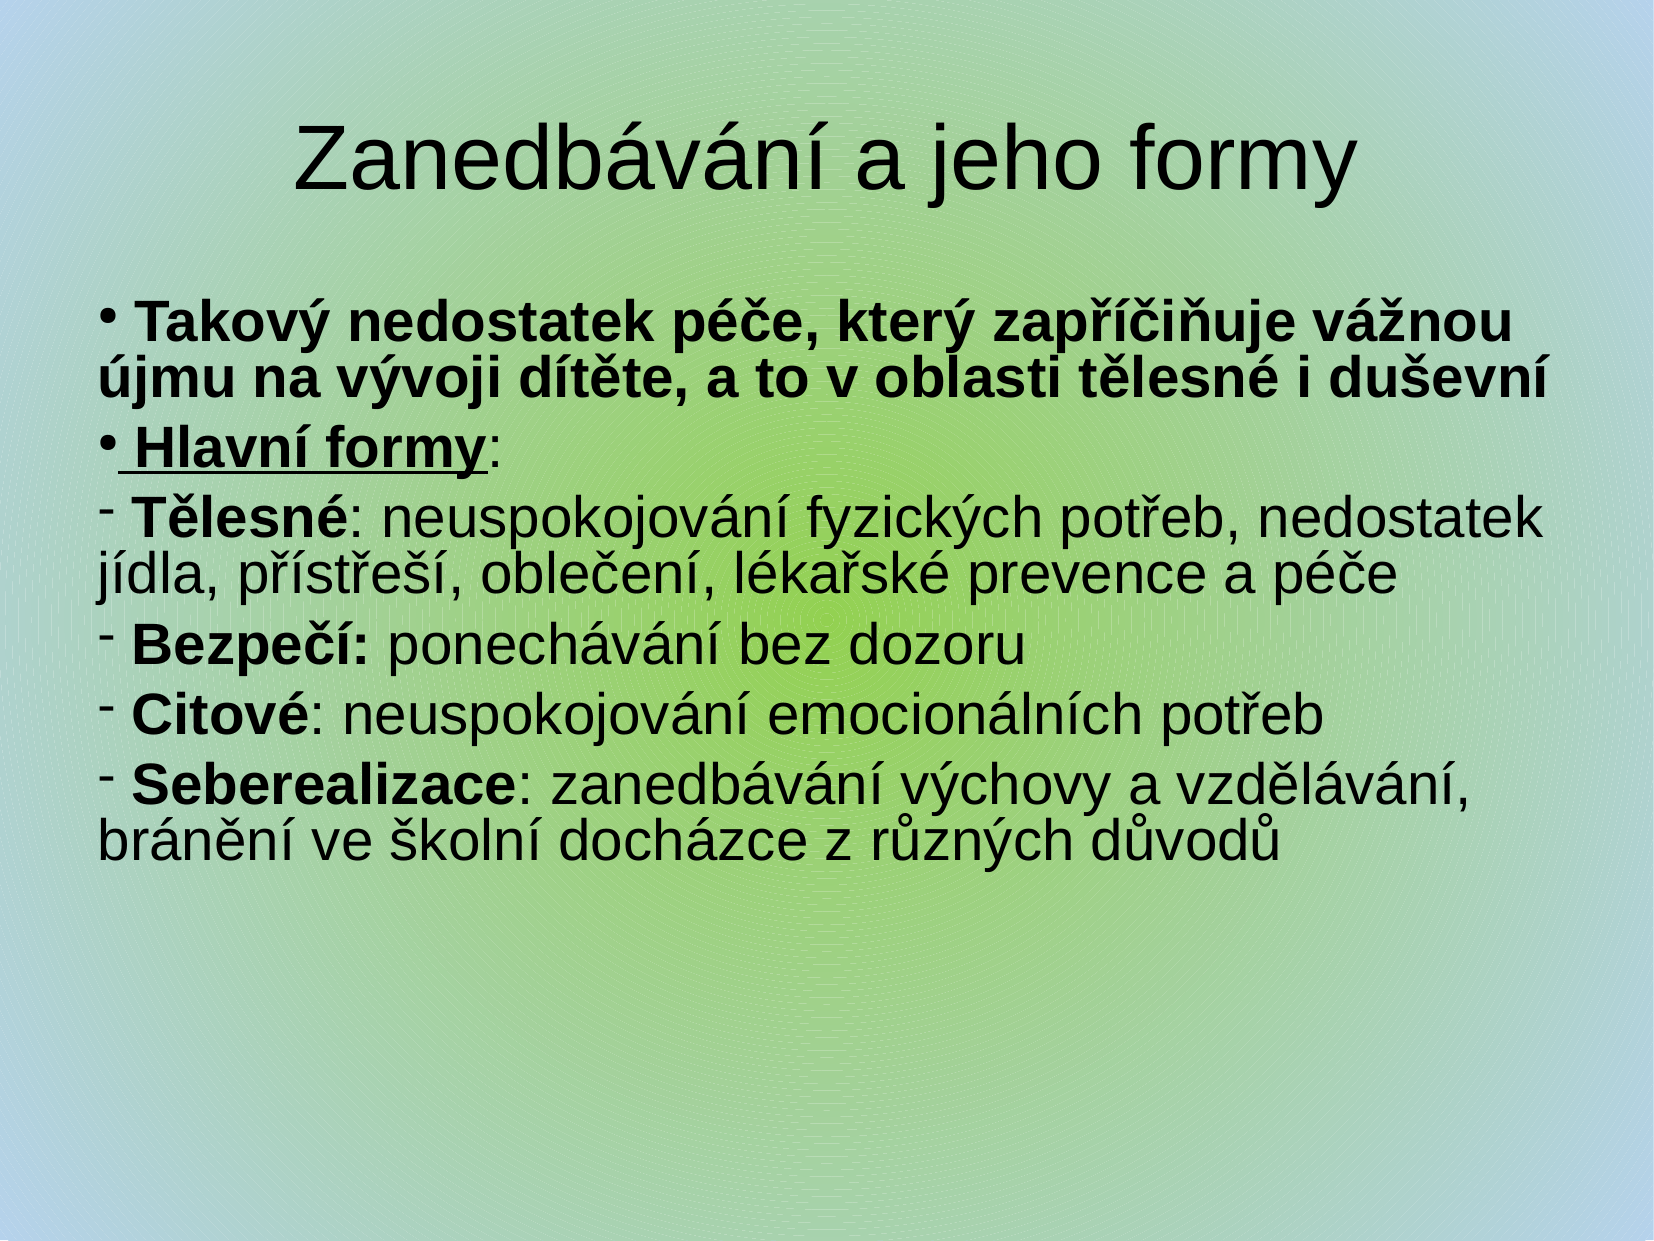

# Zanedbávání a jeho formy
 Takový nedostatek péče, který zapříčiňuje vážnou újmu na vývoji dítěte, a to v oblasti tělesné i duševní
 Hlavní formy:
 Tělesné: neuspokojování fyzických potřeb, nedostatek jídla, přístřeší, oblečení, lékařské prevence a péče
 Bezpečí: ponechávání bez dozoru
 Citové: neuspokojování emocionálních potřeb
 Seberealizace: zanedbávání výchovy a vzdělávání, bránění ve školní docházce z různých důvodů